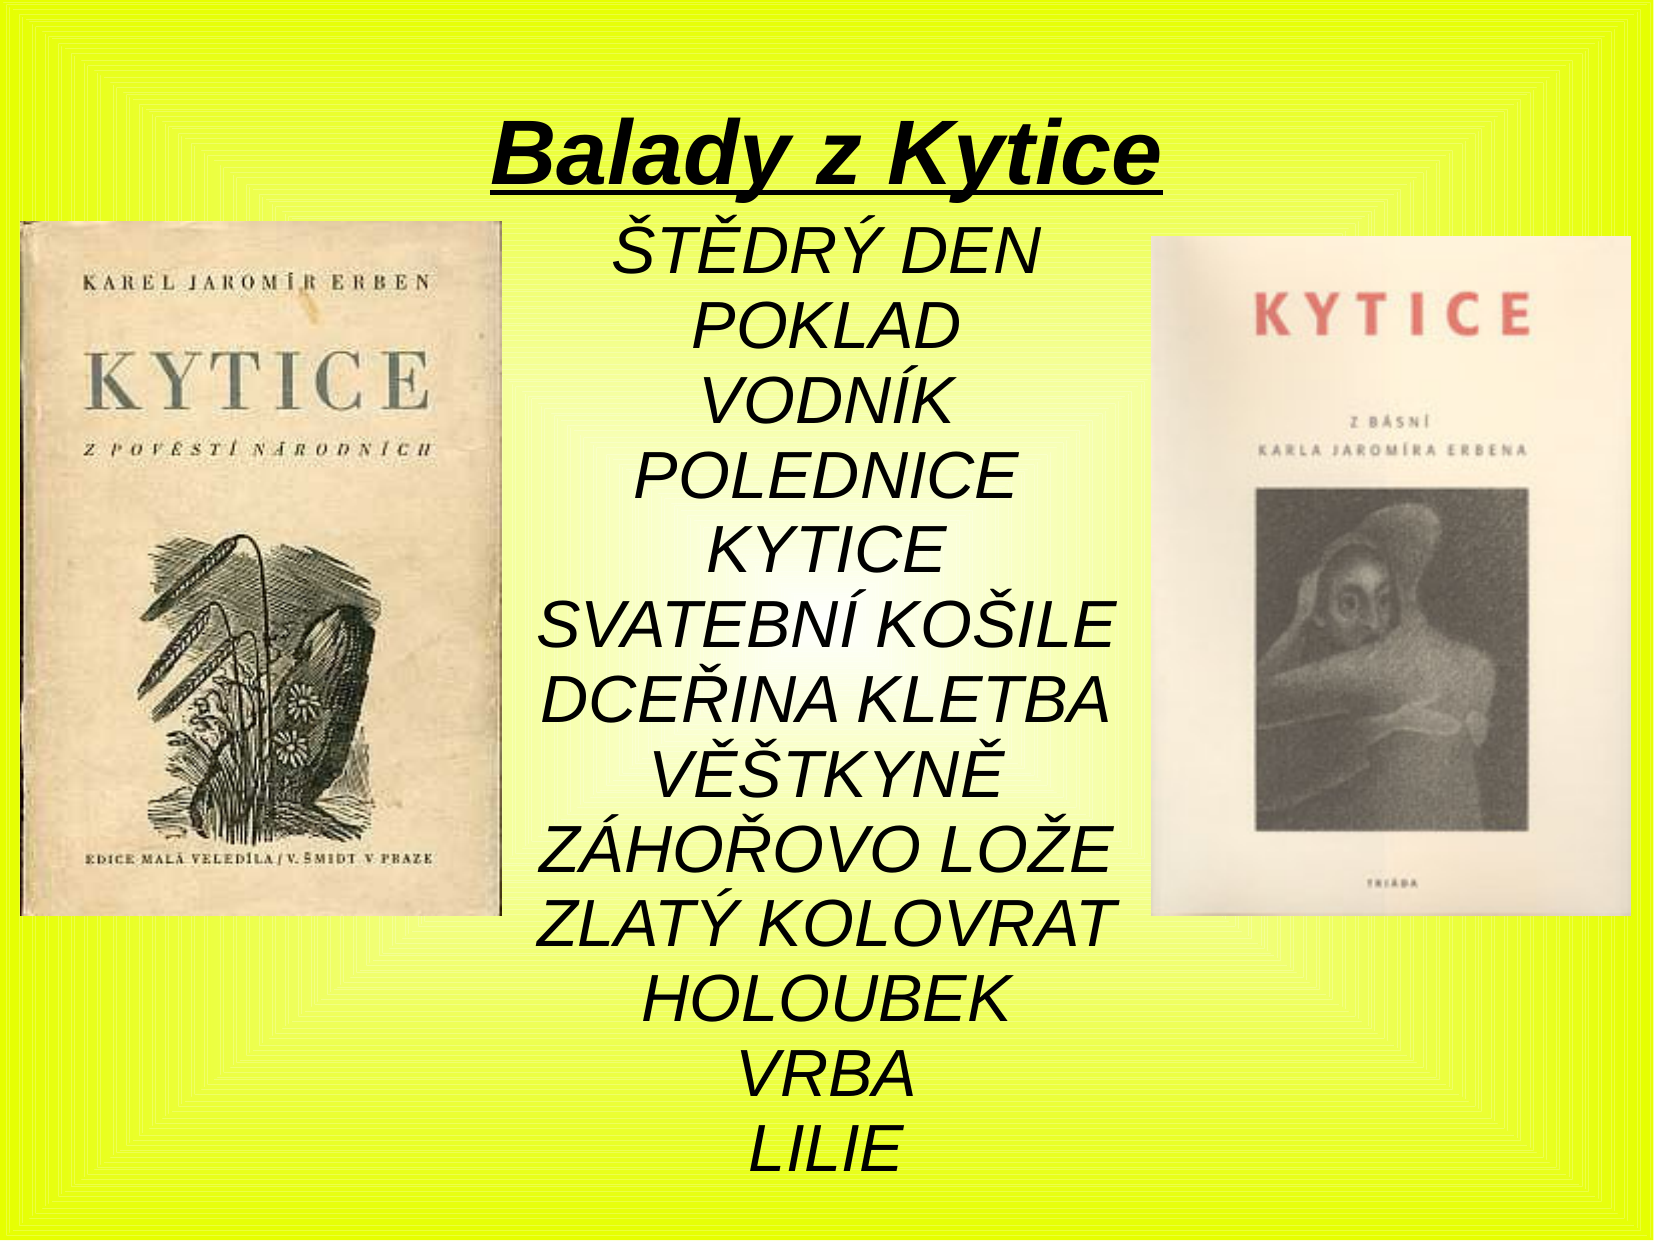

# Balady z Kytice
ŠTĚDRÝ DEN
POKLAD
VODNÍK
POLEDNICE
KYTICE
SVATEBNÍ KOŠILE
DCEŘINA KLETBA
VĚŠTKYNĚ
ZÁHOŘOVO LOŽE
ZLATÝ KOLOVRAT
HOLOUBEK
VRBA
LILIE